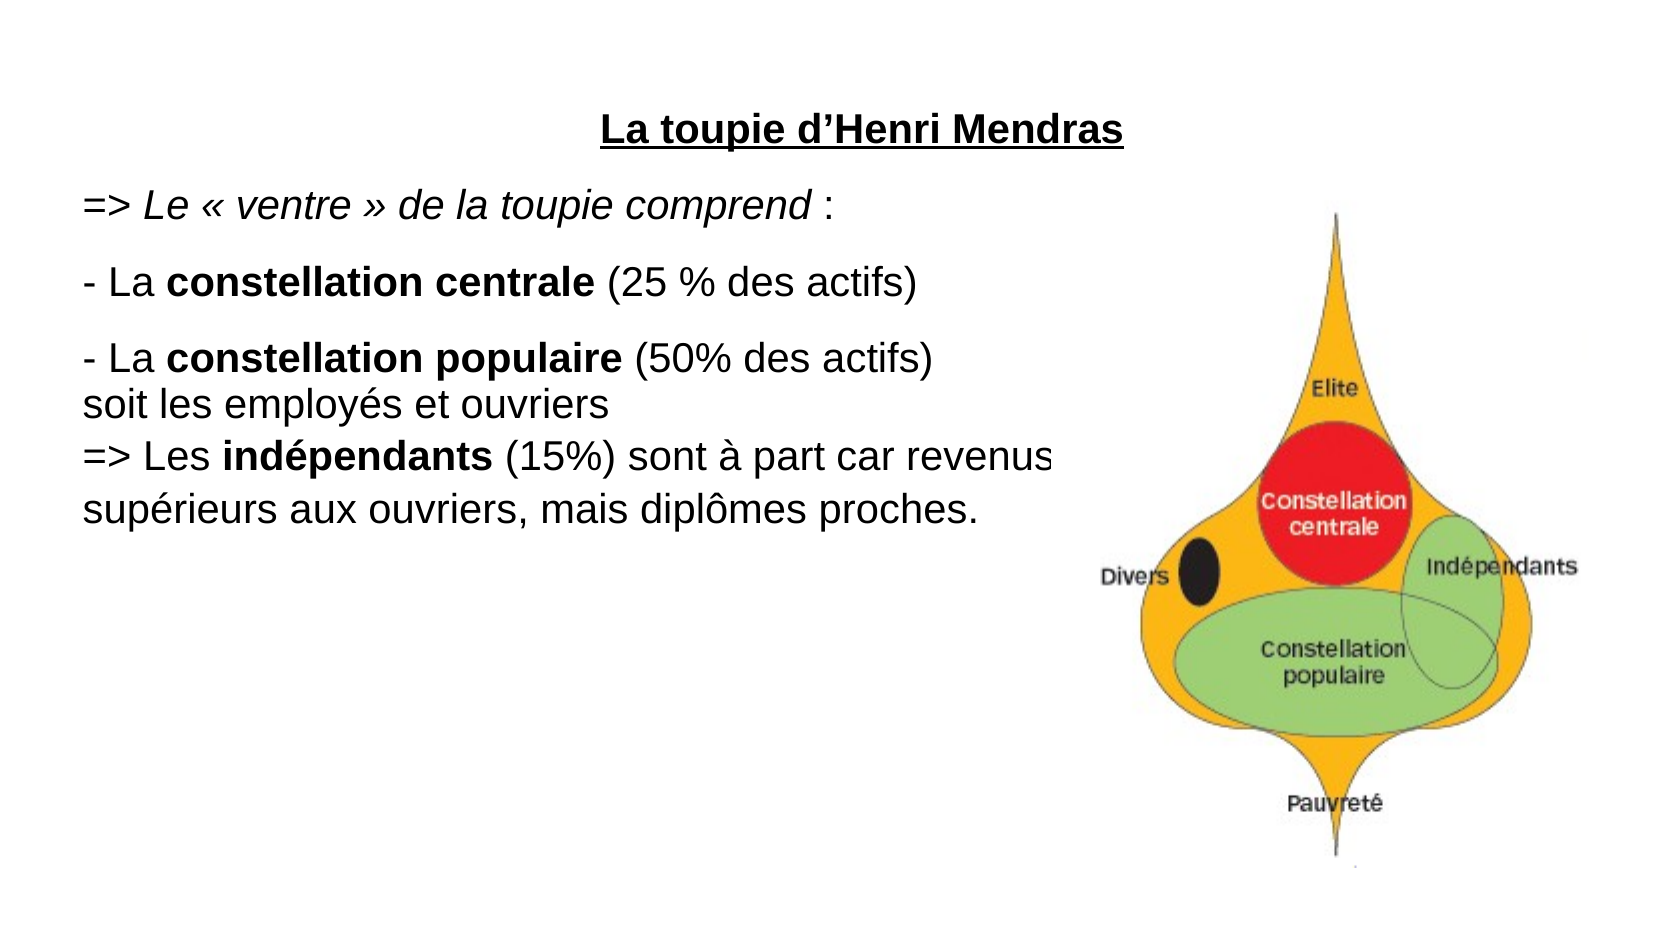

# La toupie d’Henri Mendras
=> Le « ventre » de la toupie comprend :
- La constellation centrale (25 % des actifs)
- La constellation populaire (50% des actifs)
soit les employés et ouvriers
=> Les indépendants (15%) sont à part car revenus
supérieurs aux ouvriers, mais diplômes proches.